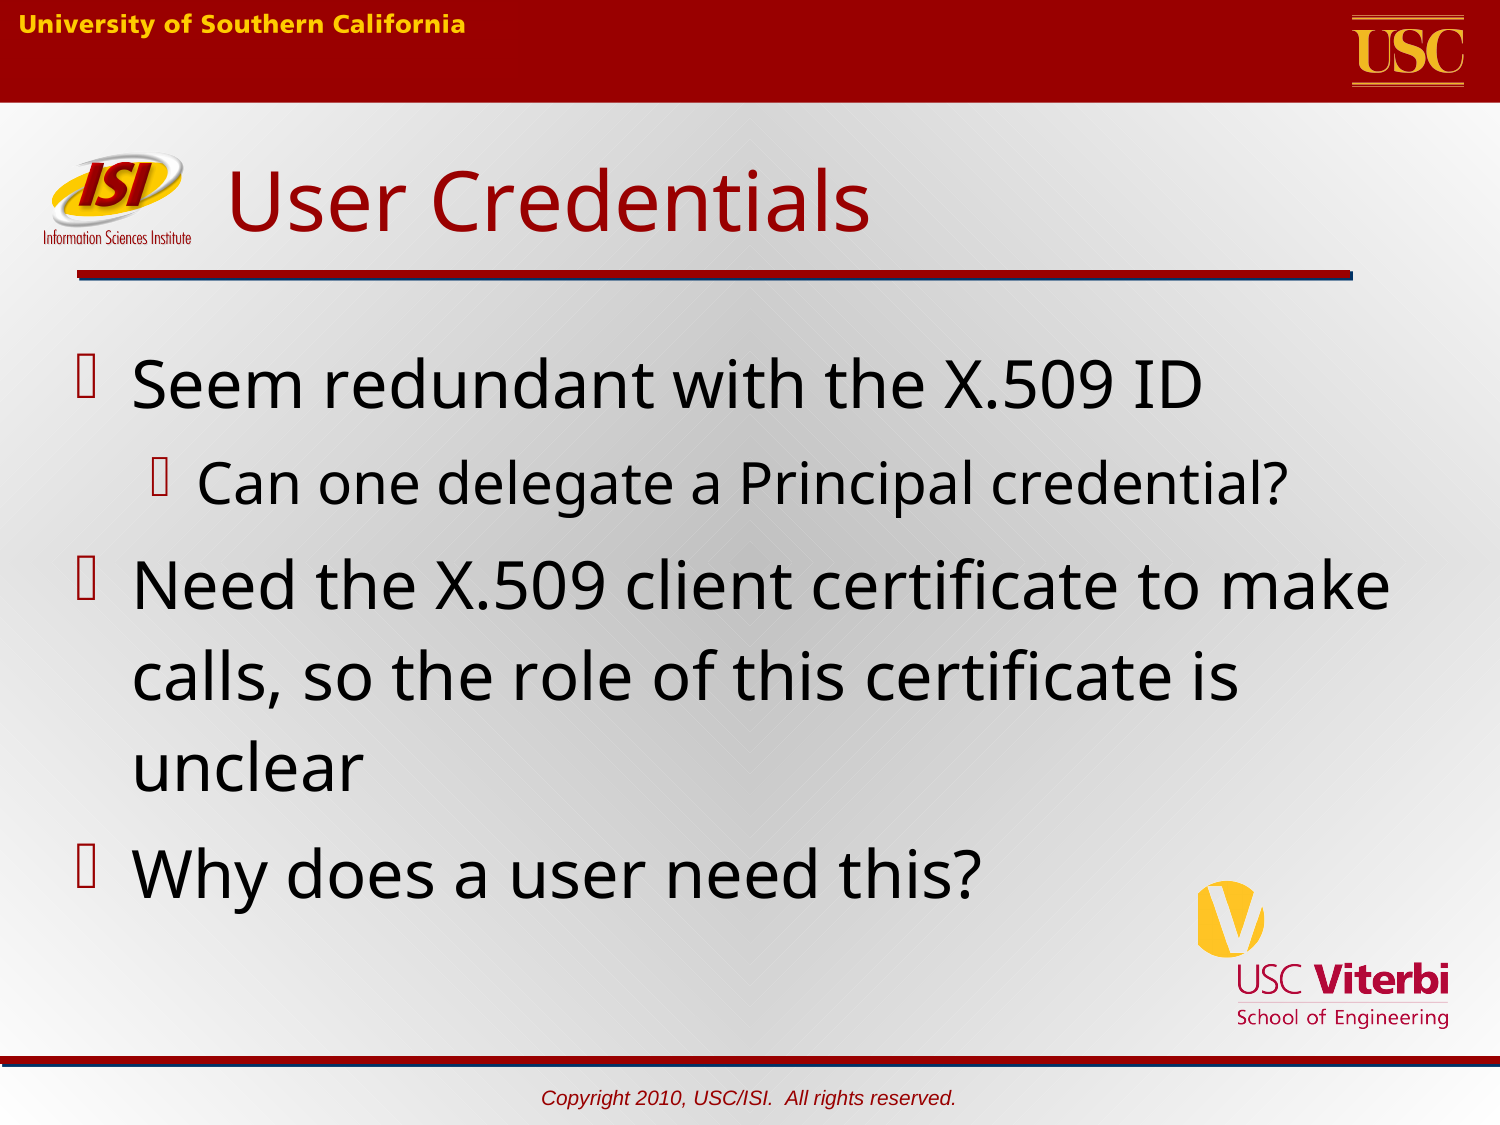

# User Credentials
Seem redundant with the X.509 ID
Can one delegate a Principal credential?
Need the X.509 client certificate to make calls, so the role of this certificate is unclear
Why does a user need this?